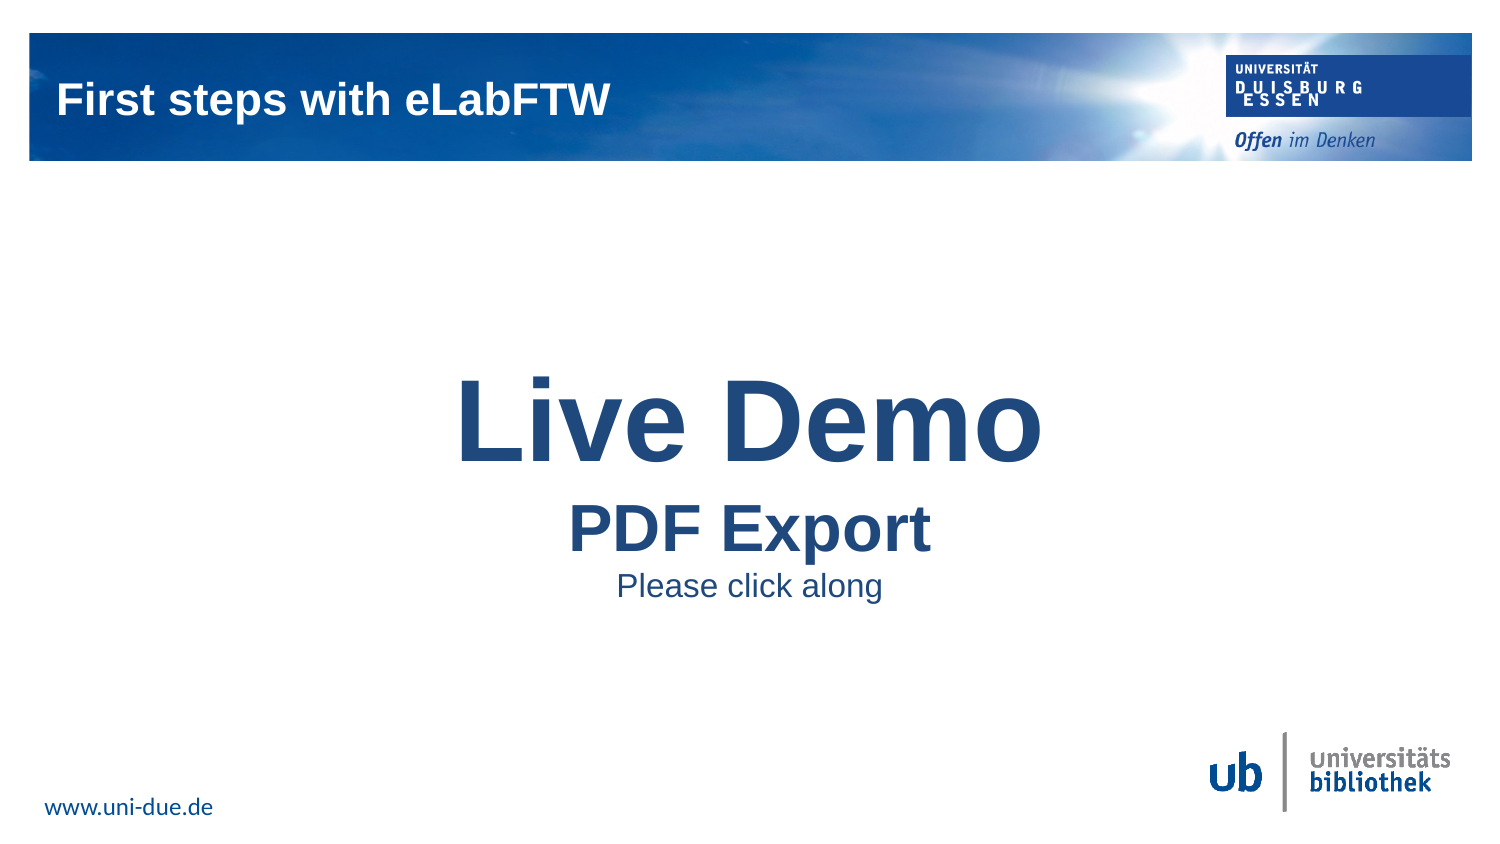

First steps with eLabFTW
Live Demo
PDF Export
Please click along
www.uni-due.de